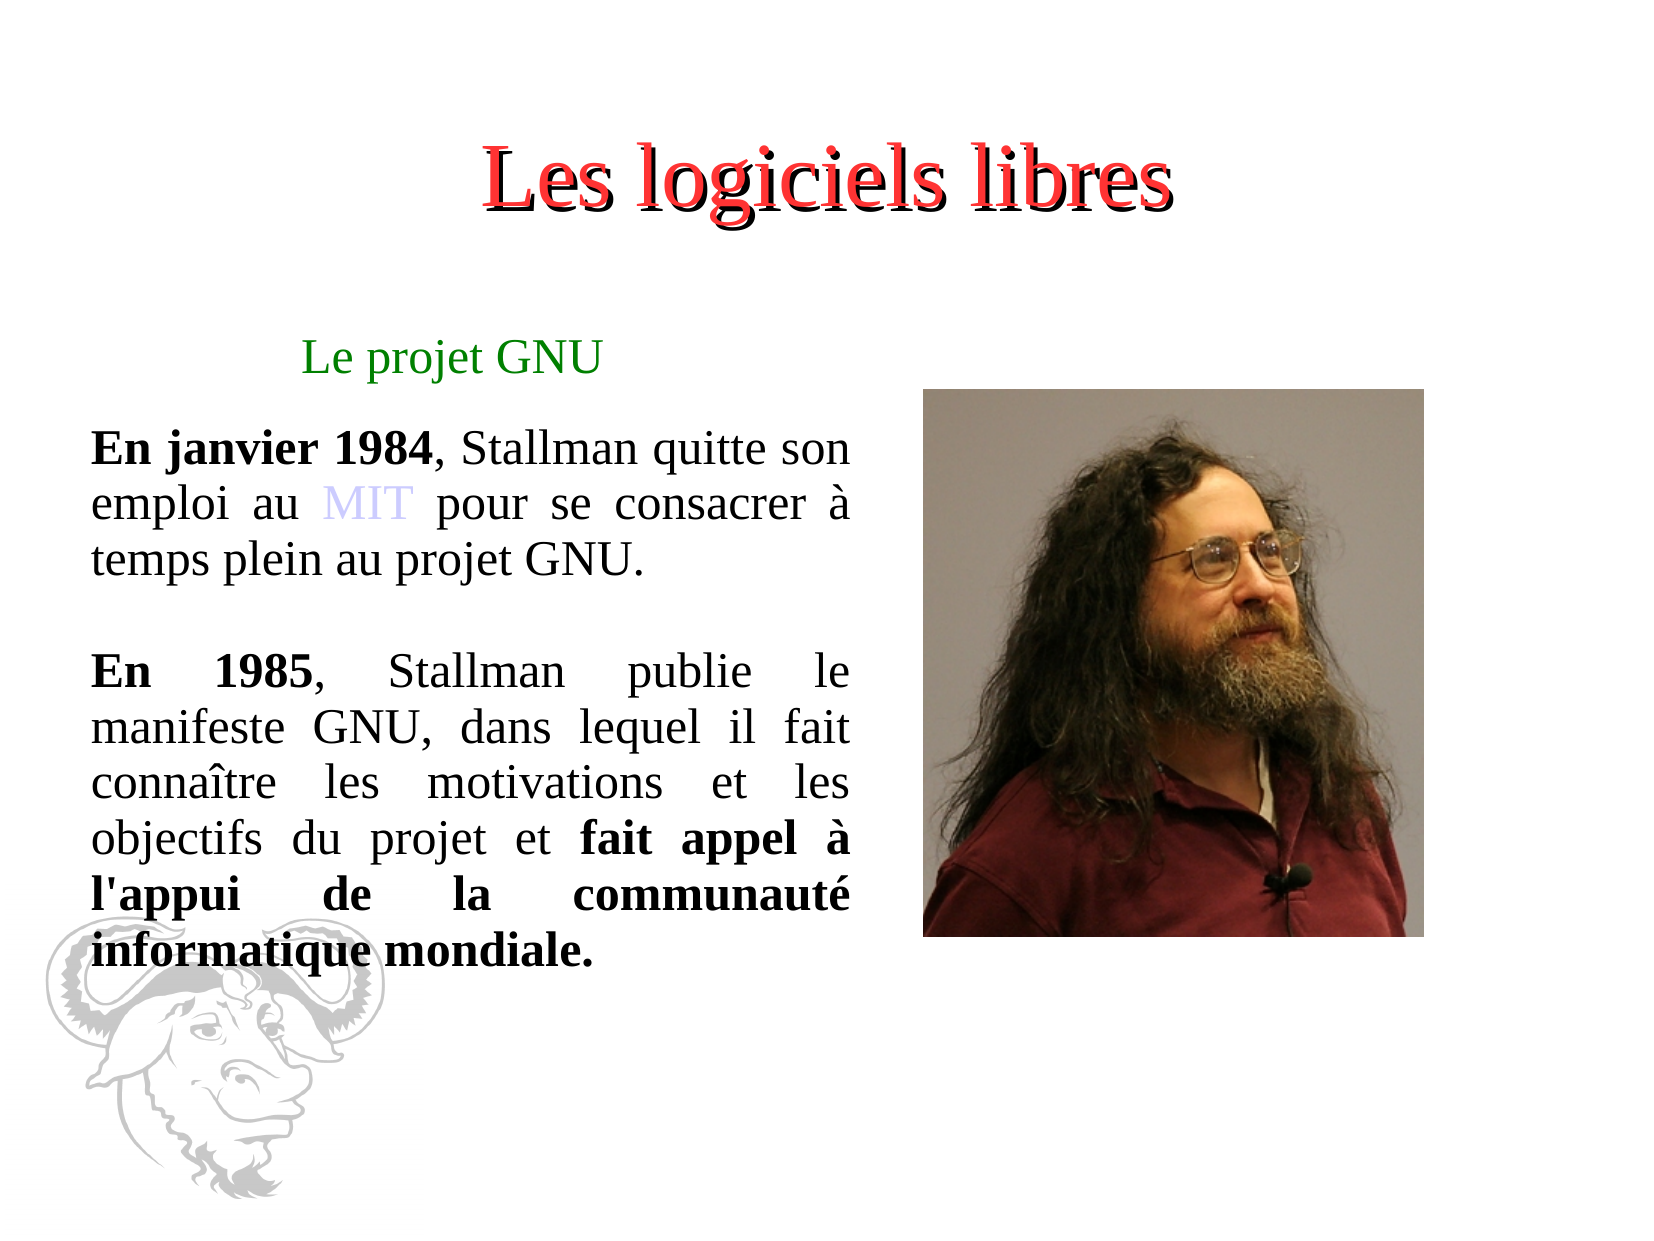

# Les logiciels libres
Le projet GNU
En janvier 1984, Stallman quitte son emploi au MIT pour se consacrer à temps plein au projet GNU.
En 1985, Stallman publie le manifeste GNU, dans lequel il fait connaître les motivations et les objectifs du projet et fait appel à l'appui de la communauté informatique mondiale.